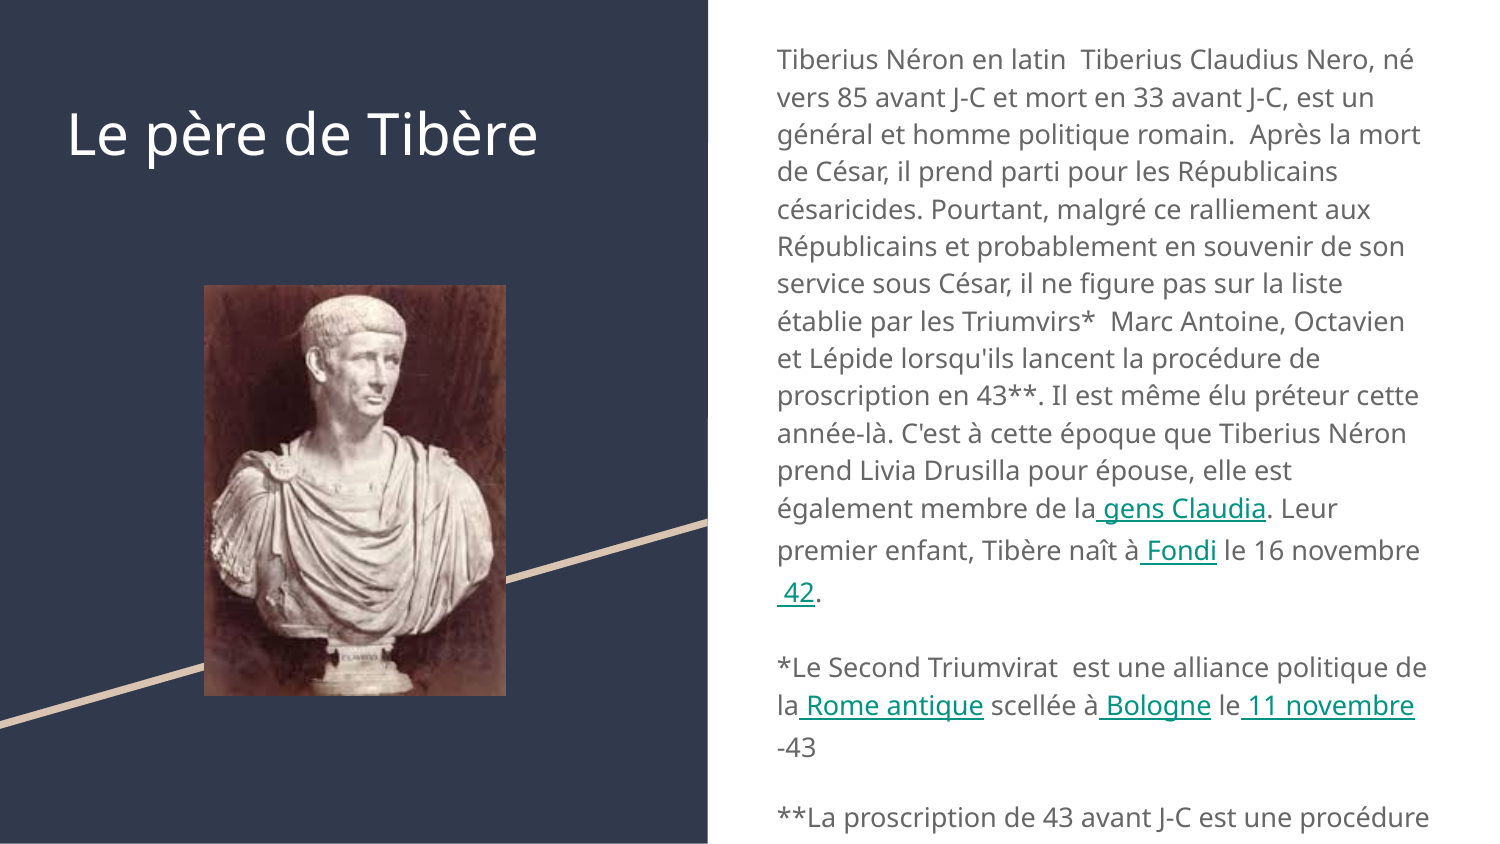

Tiberius Néron en latin Tiberius Claudius Nero, né vers 85 avant J-C et mort en 33 avant J-C, est un général et homme politique romain. Après la mort de César, il prend parti pour les Républicains césaricides. Pourtant, malgré ce ralliement aux Républicains et probablement en souvenir de son service sous César, il ne figure pas sur la liste établie par les Triumvirs* Marc Antoine, Octavien et Lépide lorsqu'ils lancent la procédure de proscription en 43**. Il est même élu préteur cette année-là. C'est à cette époque que Tiberius Néron prend Livia Drusilla pour épouse, elle est également membre de la gens Claudia. Leur premier enfant, Tibère naît à Fondi le 16 novembre 42.
*Le Second Triumvirat est une alliance politique de la Rome antique scellée à Bologne le 11 novembre -43
**La proscription de 43 avant J-C est une procédure utilisée par les triumvirs, leur permettant de renforcer leurs positions politiques en éliminant les potentiels opposants politiques
# Le père de Tibère